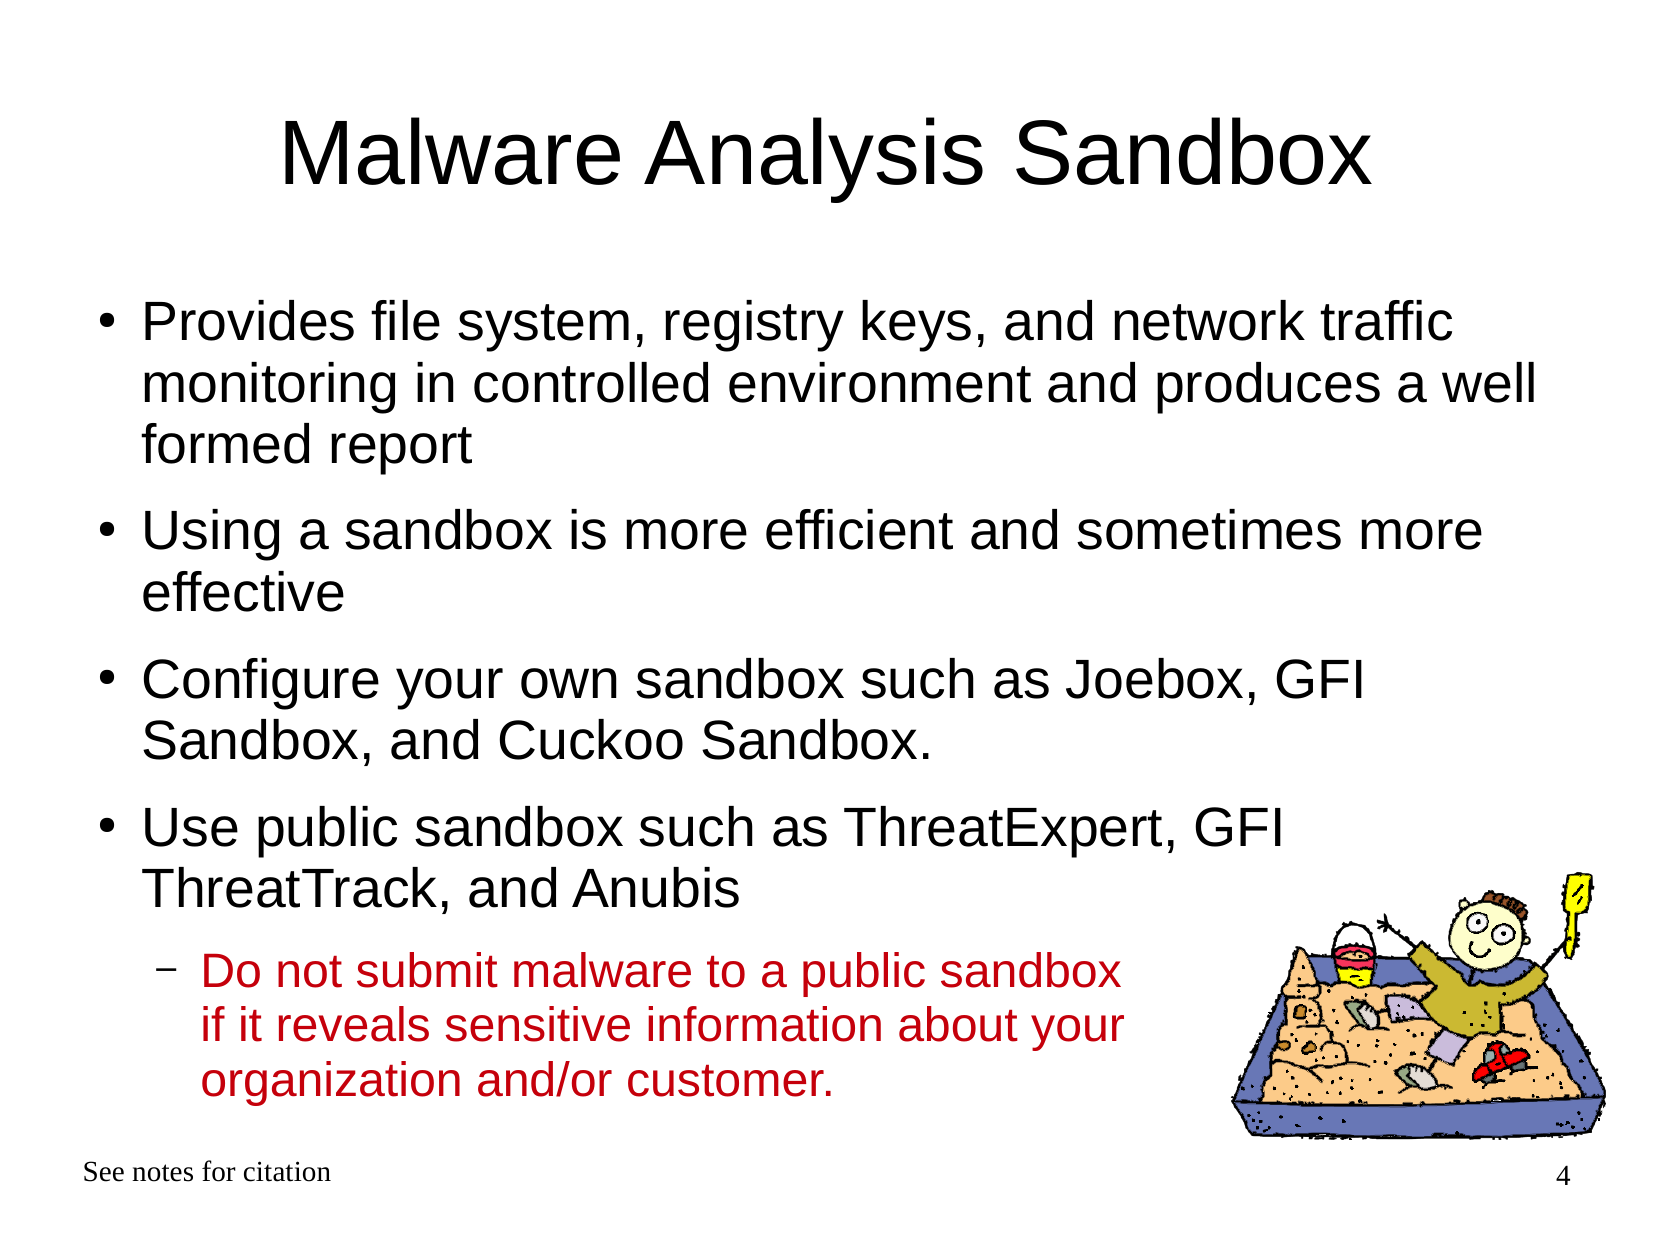

# Malware Analysis Sandbox
Provides file system, registry keys, and network traffic monitoring in controlled environment and produces a well formed report
Using a sandbox is more efficient and sometimes more effective
Configure your own sandbox such as Joebox, GFI Sandbox, and Cuckoo Sandbox.
Use public sandbox such as ThreatExpert, GFI ThreatTrack, and Anubis
Do not submit malware to a public sandbox
if it reveals sensitive information about your
organization and/or customer.
See notes for citation
4